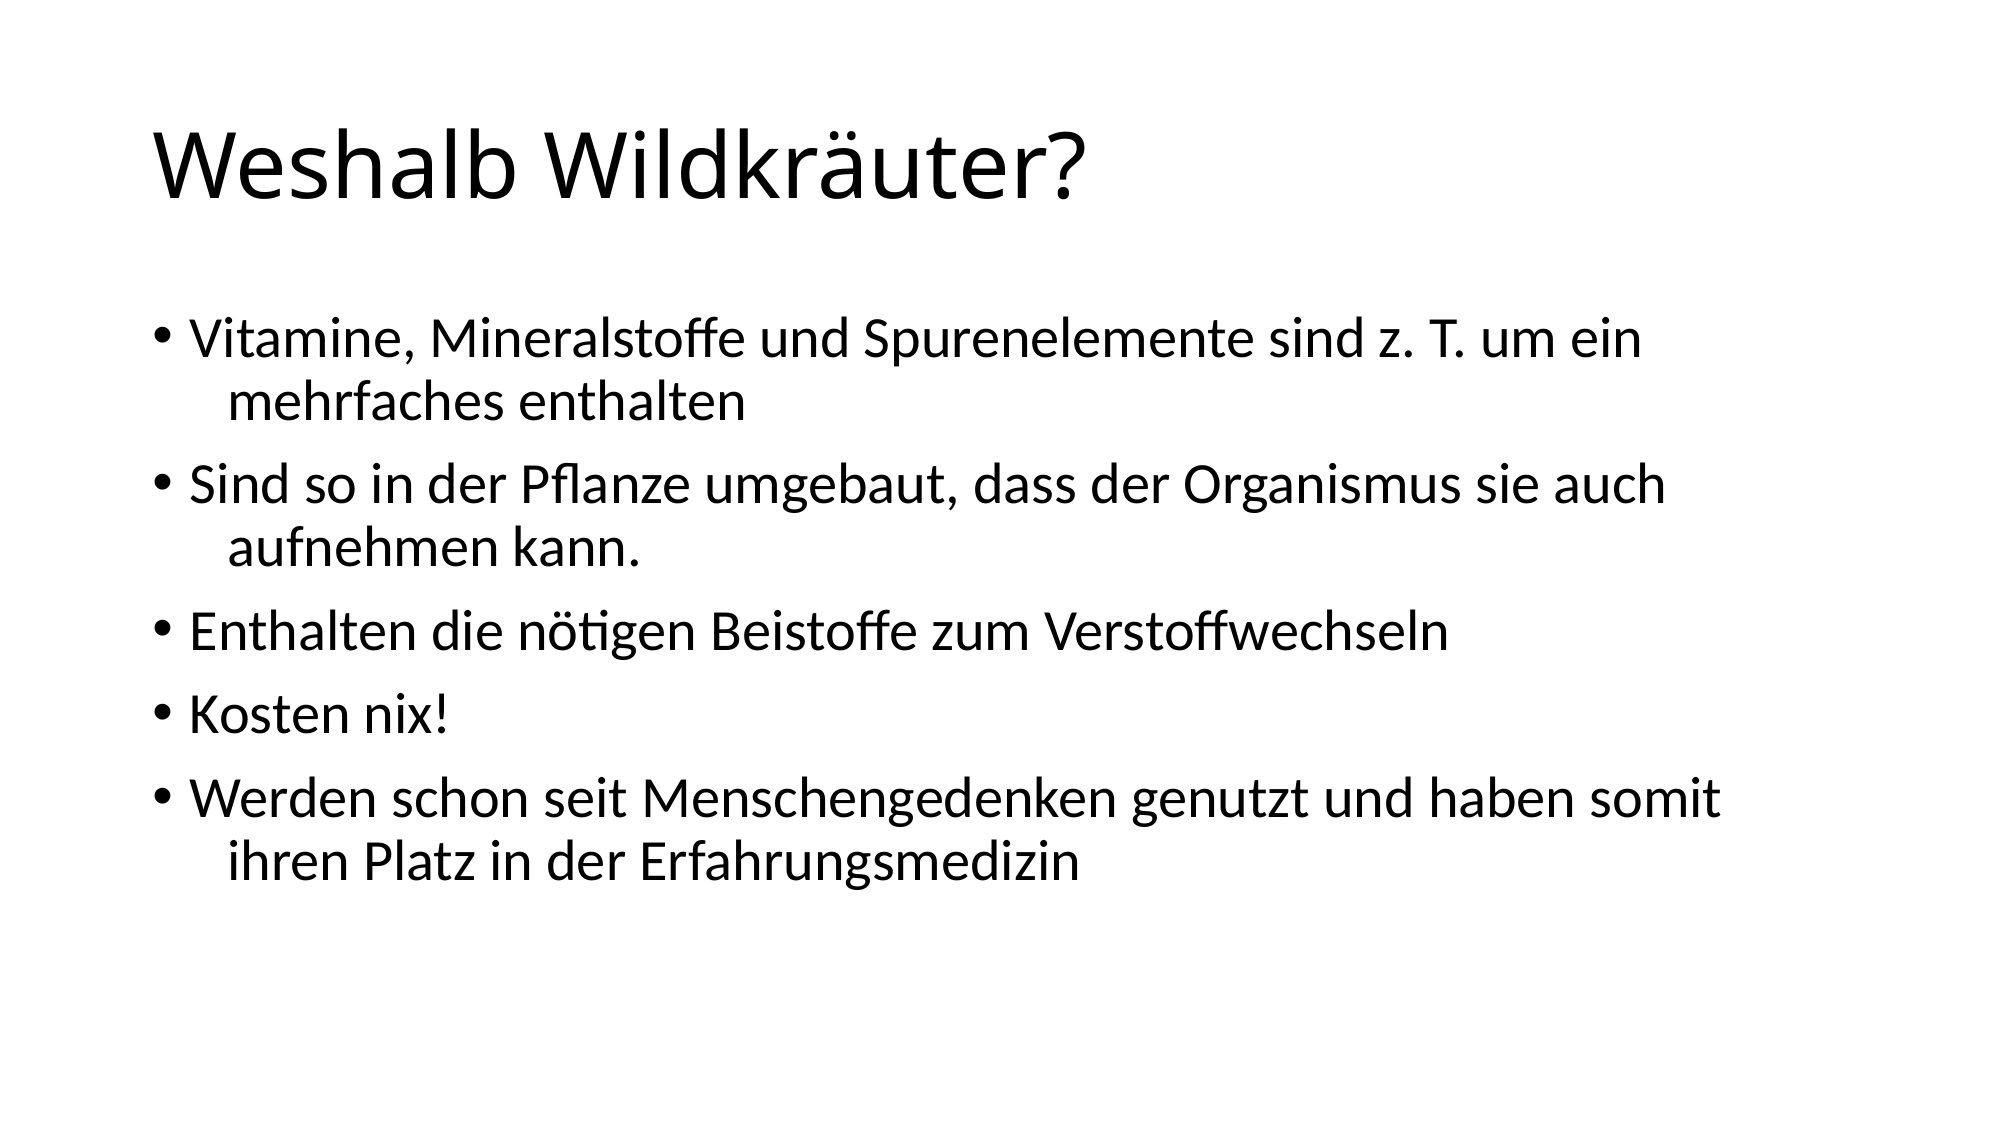

# Weshalb Wildkräuter?
Vitamine, Mineralstoffe und Spurenelemente sind z. T. um ein mehrfaches enthalten
Sind so in der Pflanze umgebaut, dass der Organismus sie auch aufnehmen kann.
Enthalten die nötigen Beistoffe zum Verstoffwechseln
Kosten nix!
Werden schon seit Menschengedenken genutzt und haben somit ihren Platz in der Erfahrungsmedizin